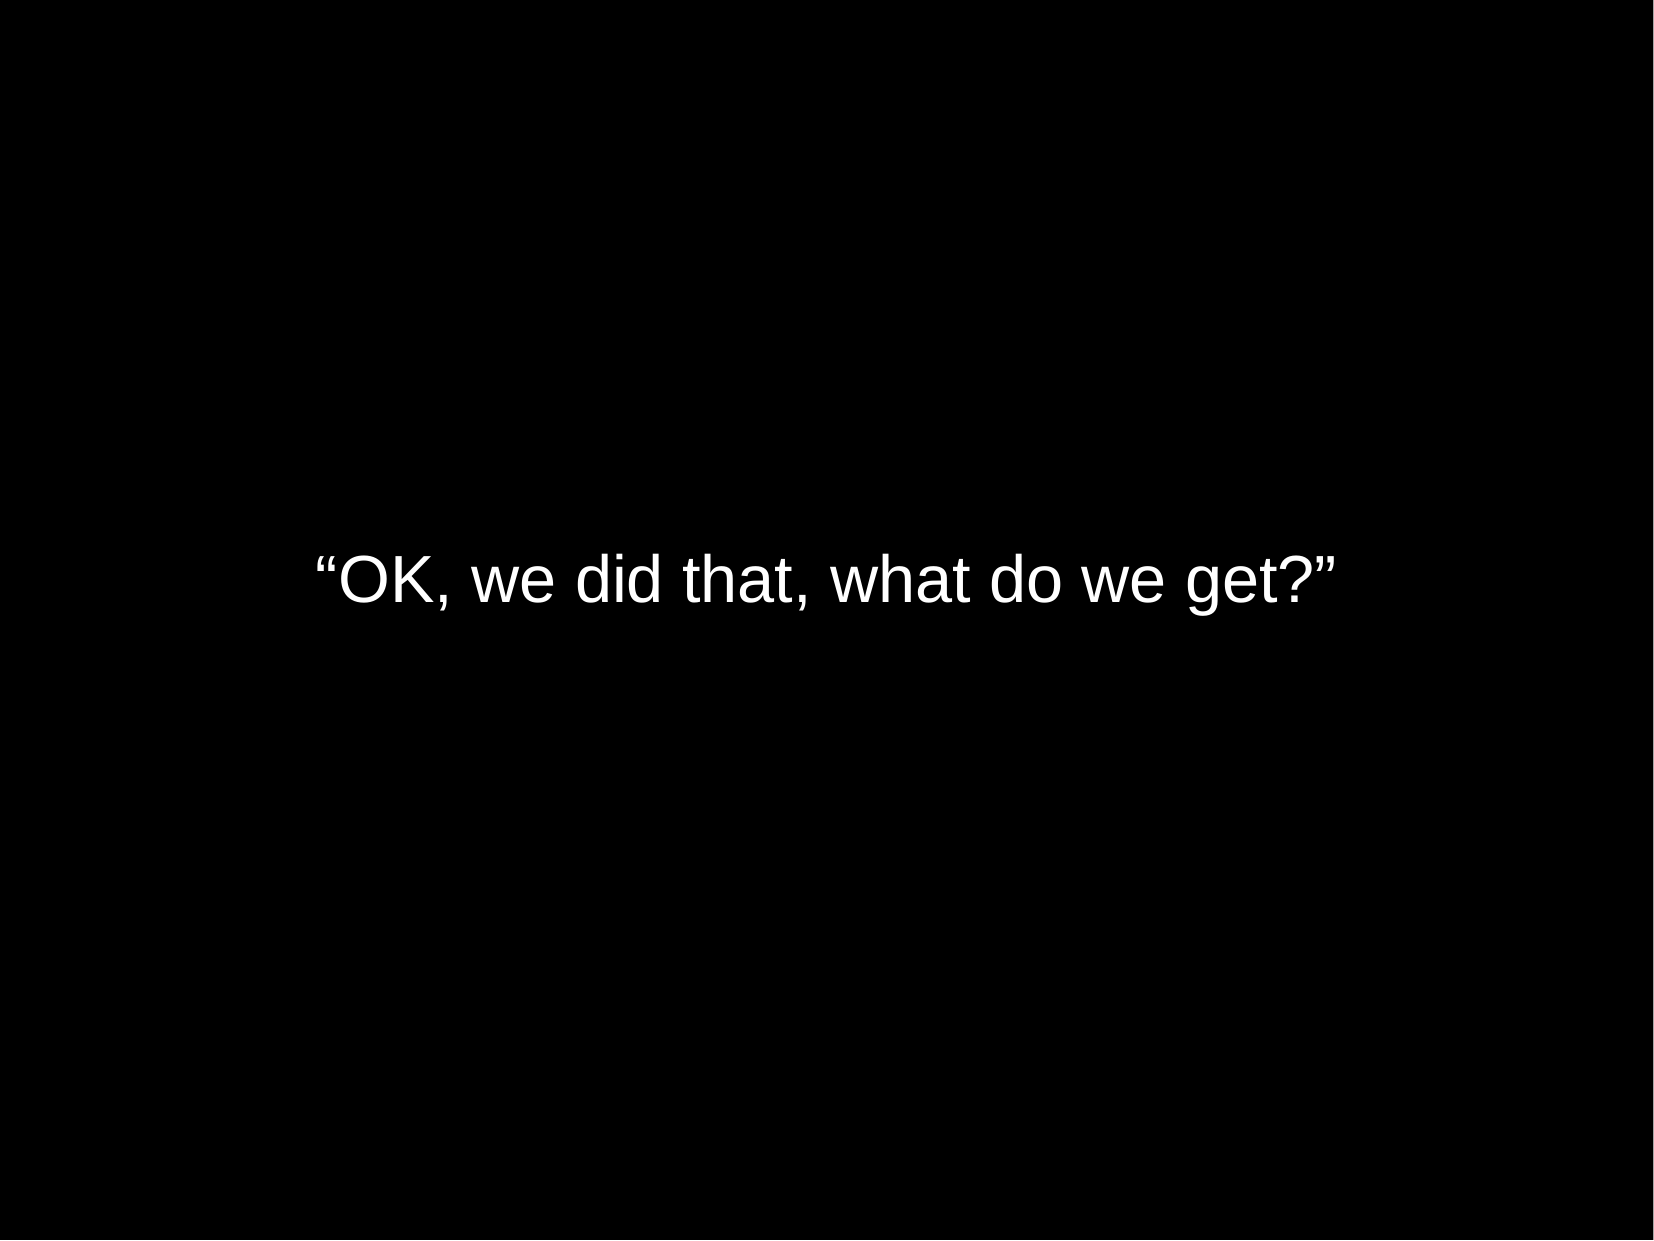

# “OK, we did that, what do we get?”